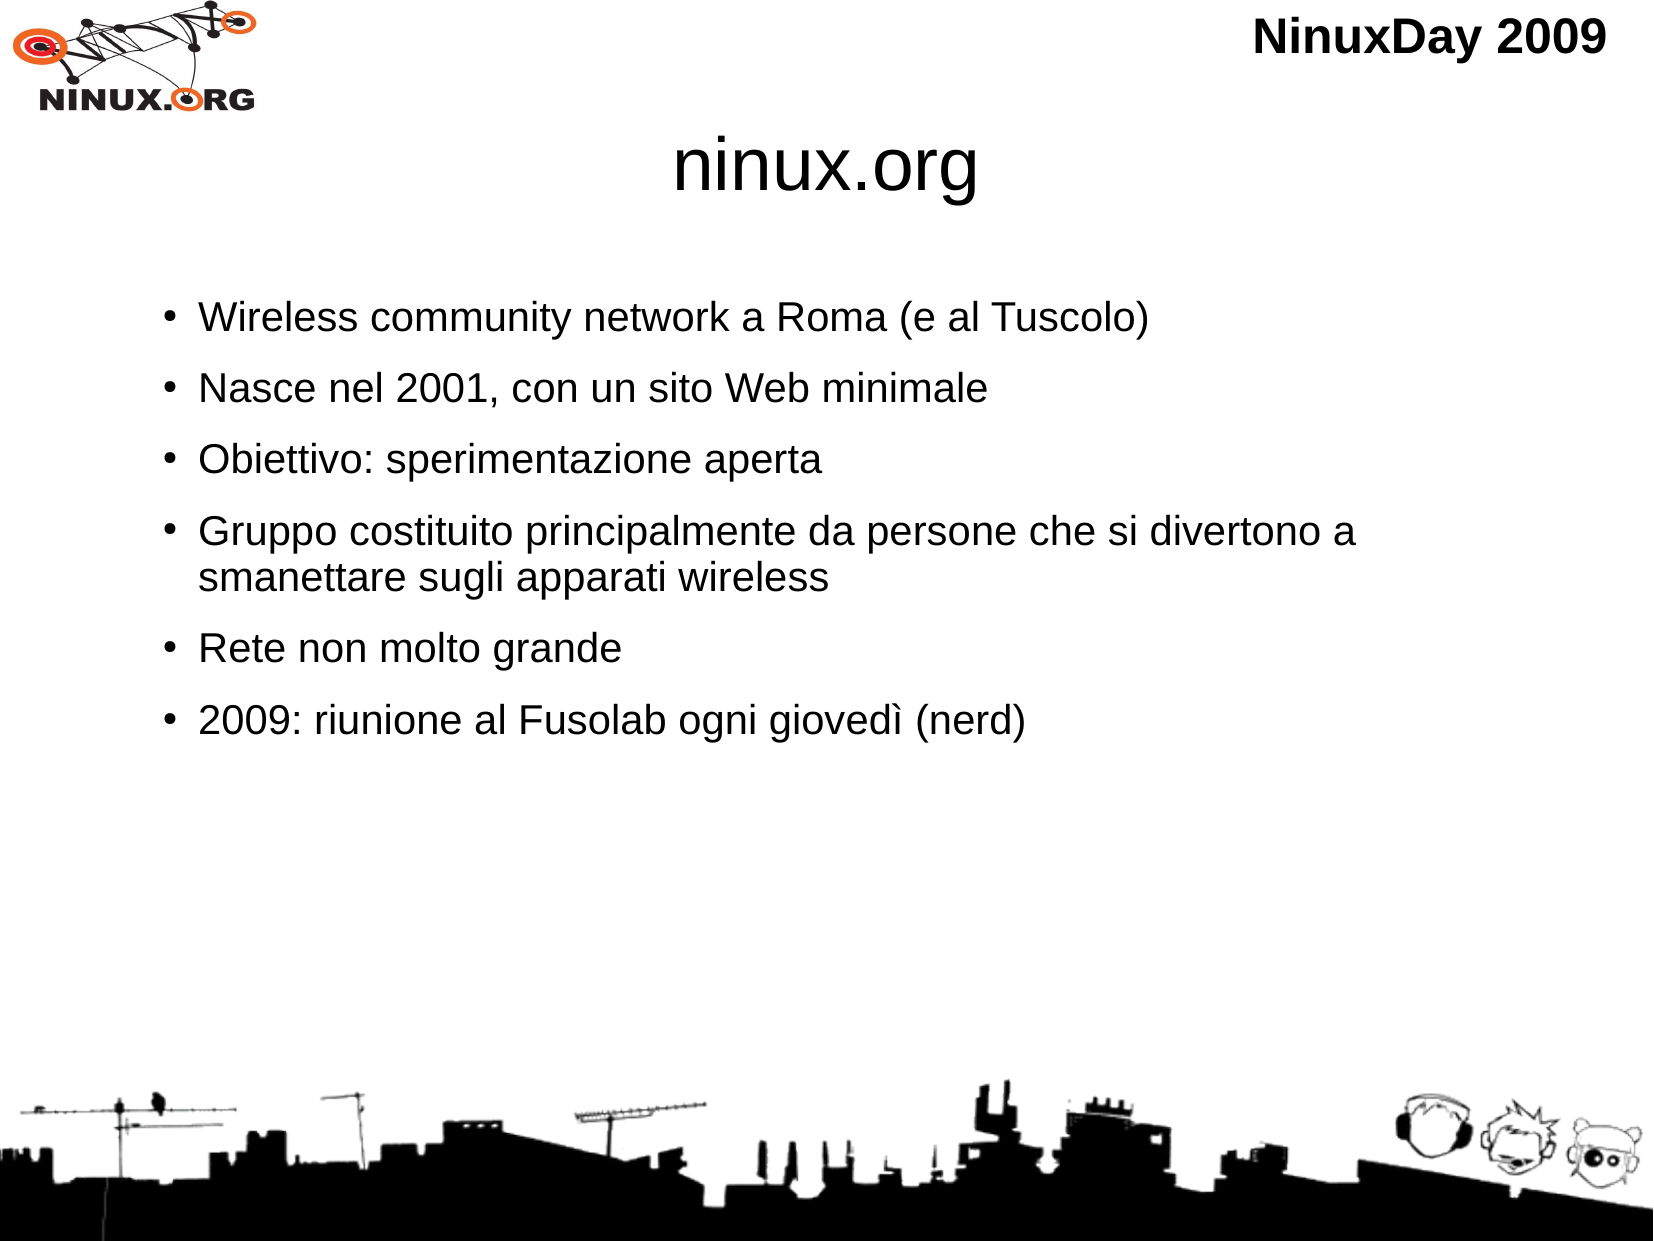

NinuxDay 2009
# ninux.org
Wireless community network a Roma (e al Tuscolo)
Nasce nel 2001, con un sito Web minimale
Obiettivo: sperimentazione aperta
Gruppo costituito principalmente da persone che si divertono a smanettare sugli apparati wireless
Rete non molto grande
2009: riunione al Fusolab ogni giovedì (nerd)